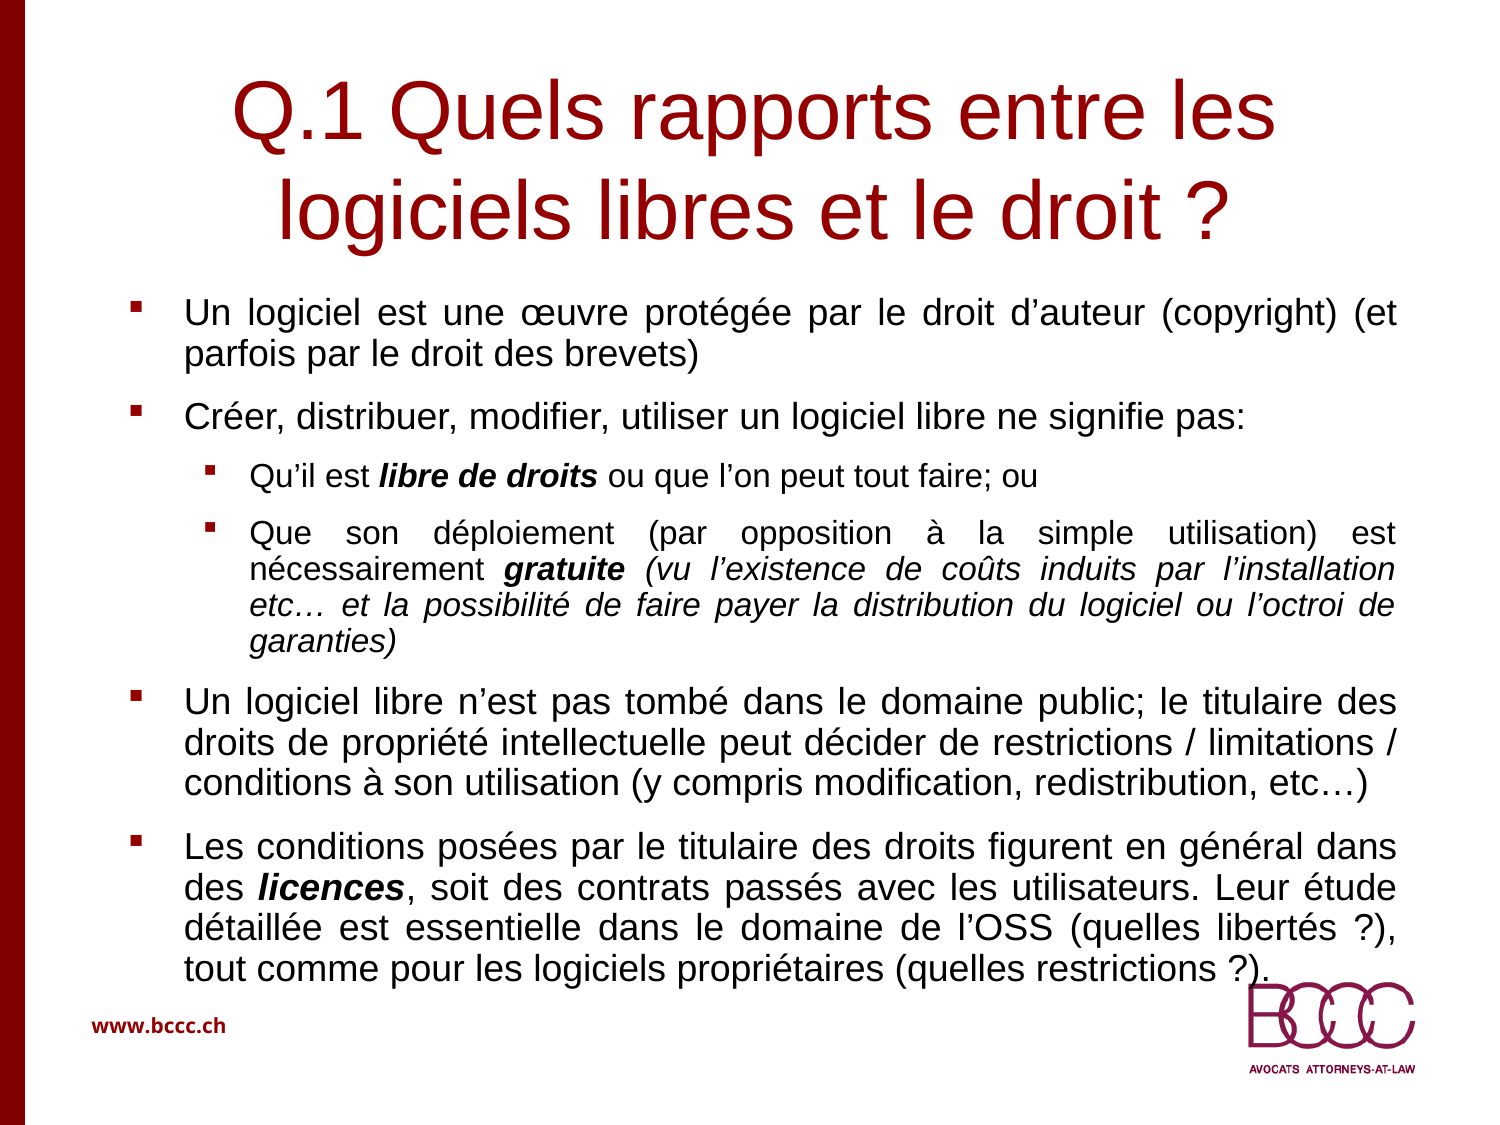

# Q.1 Quels rapports entre les logiciels libres et le droit ?
Un logiciel est une œuvre protégée par le droit d’auteur (copyright) (et parfois par le droit des brevets)
Créer, distribuer, modifier, utiliser un logiciel libre ne signifie pas:
Qu’il est libre de droits ou que l’on peut tout faire; ou
Que son déploiement (par opposition à la simple utilisation) est nécessairement gratuite (vu l’existence de coûts induits par l’installation etc… et la possibilité de faire payer la distribution du logiciel ou l’octroi de garanties)
Un logiciel libre n’est pas tombé dans le domaine public; le titulaire des droits de propriété intellectuelle peut décider de restrictions / limitations / conditions à son utilisation (y compris modification, redistribution, etc…)
Les conditions posées par le titulaire des droits figurent en général dans des licences, soit des contrats passés avec les utilisateurs. Leur étude détaillée est essentielle dans le domaine de l’OSS (quelles libertés ?), tout comme pour les logiciels propriétaires (quelles restrictions ?).